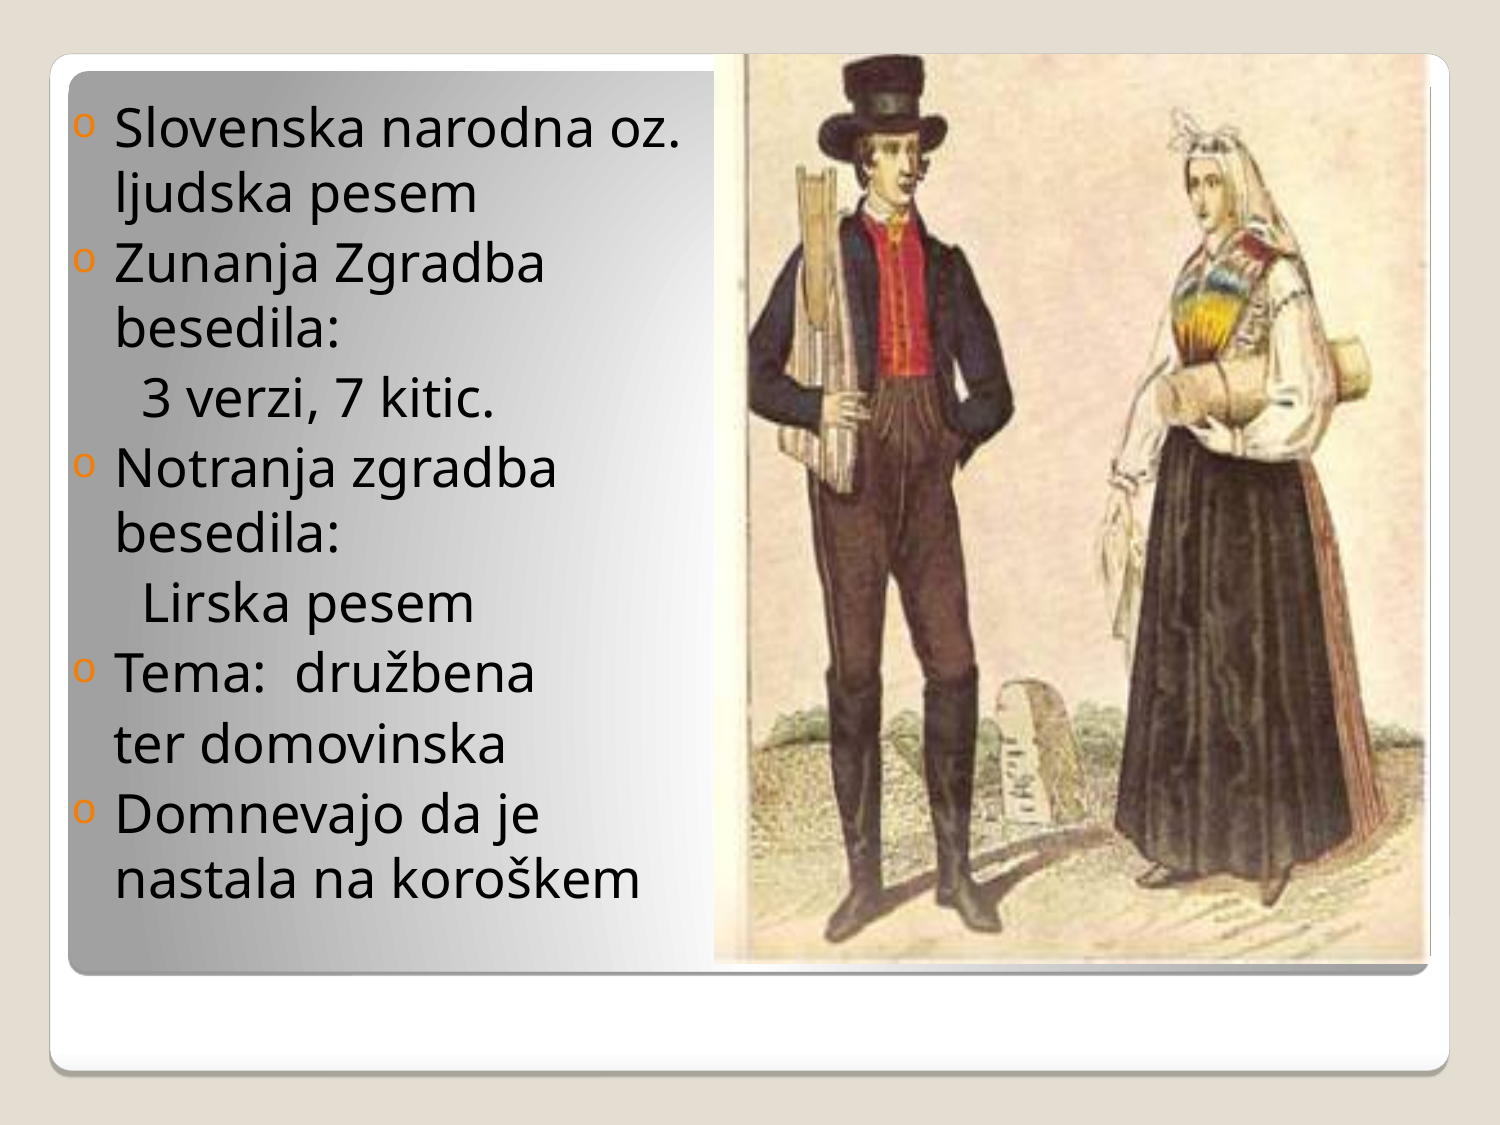

# Slovenska narodna oz. ljudska pesem
Zunanja Zgradba besedila:
 3 verzi, 7 kitic.
Notranja zgradba besedila:
 Lirska pesem
Tema: družbena
 ter domovinska
Domnevajo da je nastala na koroškem